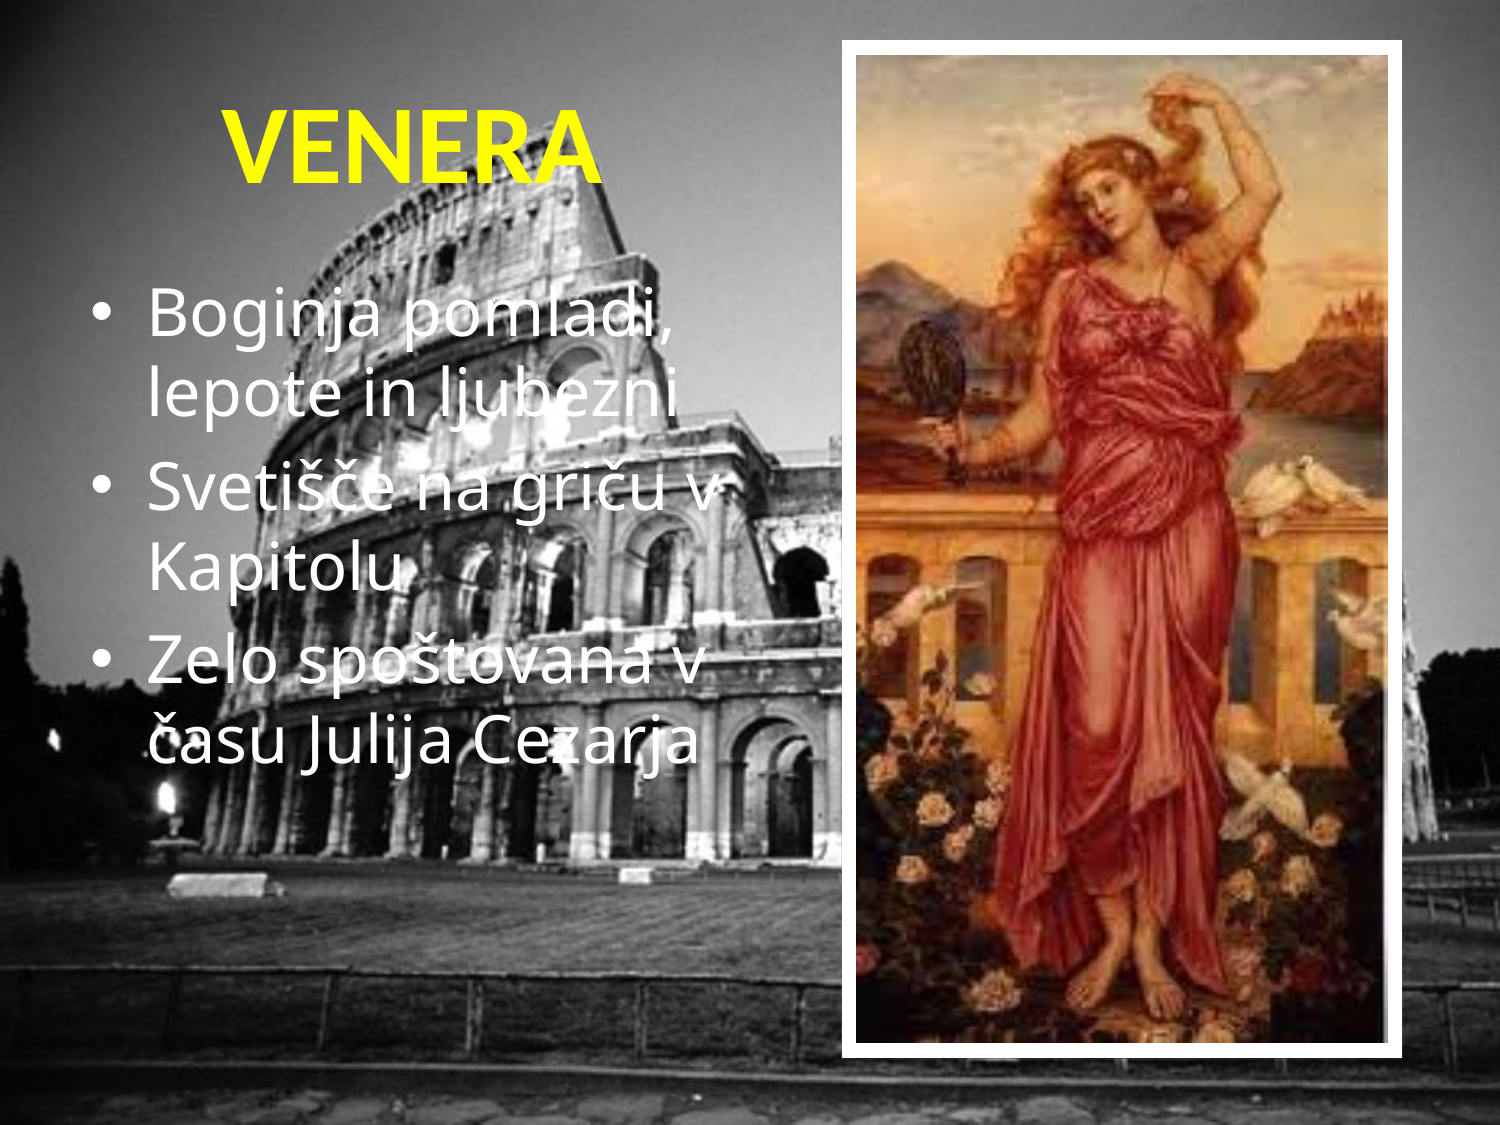

# VENERA
Boginja pomladi, lepote in ljubezni
Svetišče na griču v Kapitolu
Zelo spoštovana v času Julija Cezarja